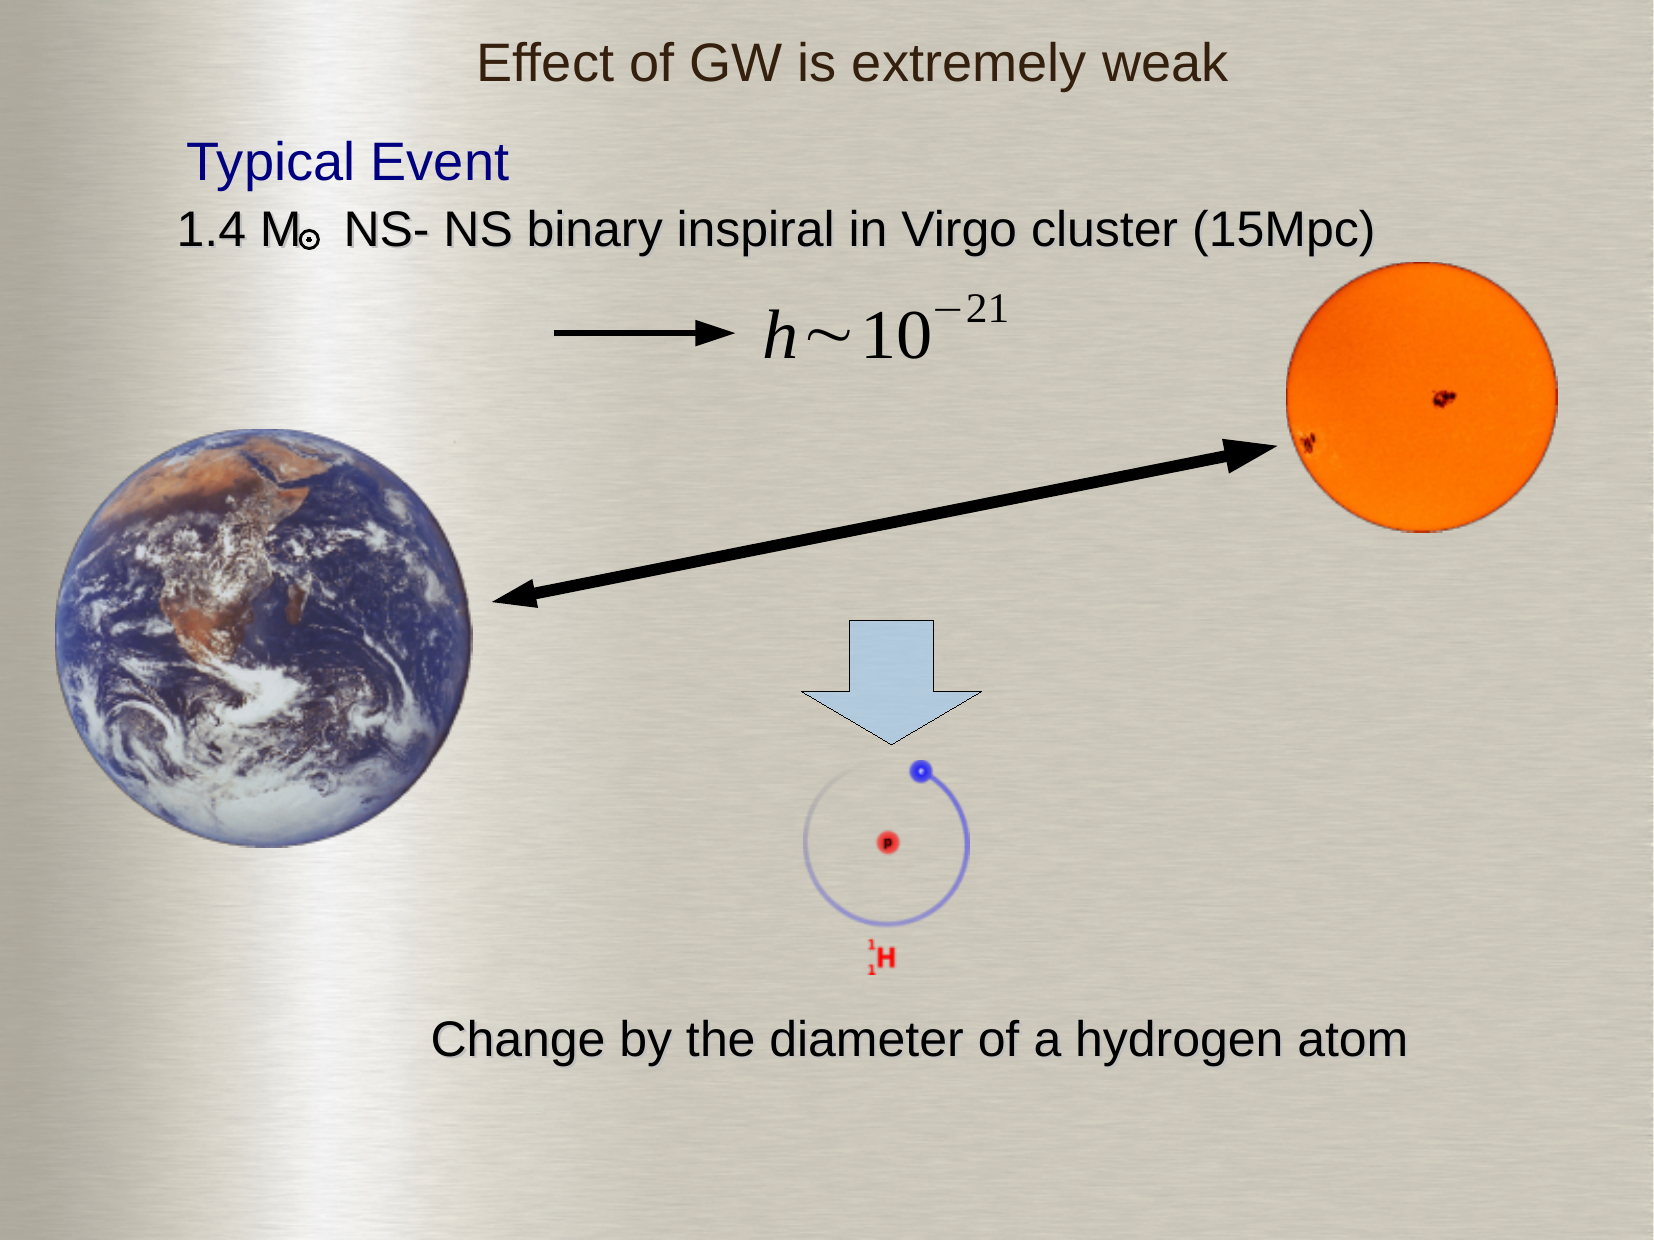

Effect of GW is extremely weak
Typical Event
1.4 M NS- NS binary inspiral in Virgo cluster (15Mpc)
Change by the diameter of a hydrogen atom